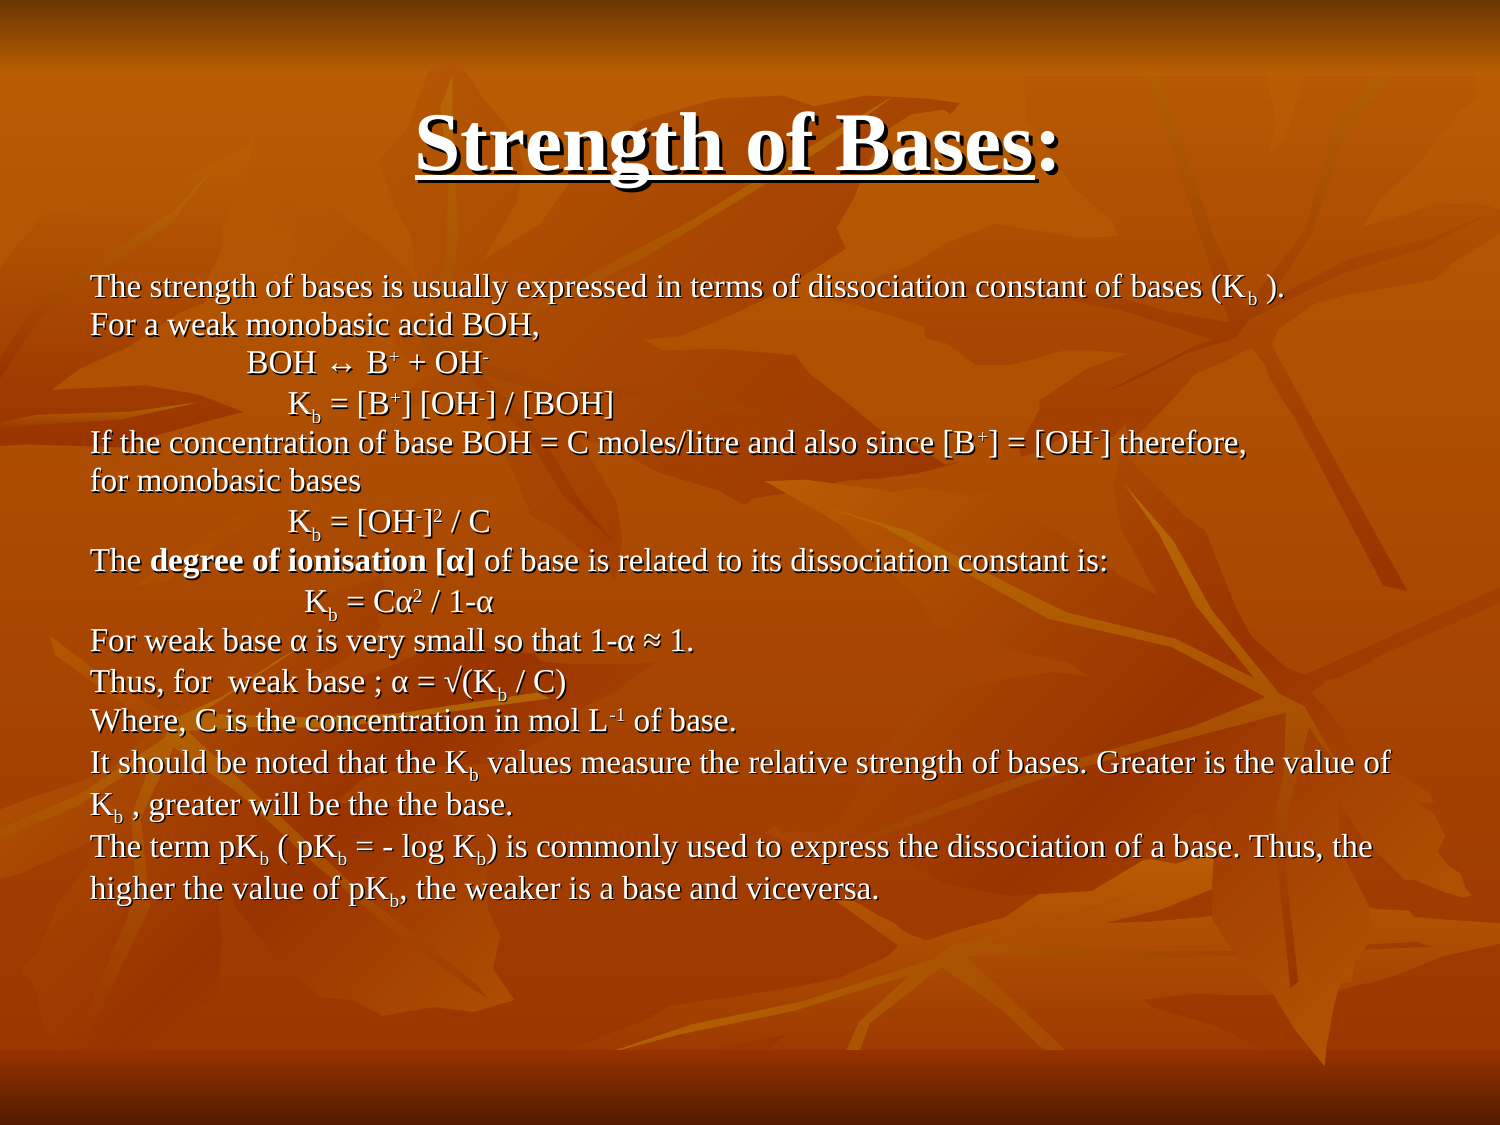

# Strength of Bases:
The strength of bases is usually expressed in terms of dissociation constant of bases (Kb ).
For a weak monobasic acid BOH,
 BOH ↔ B+ + OH-
 Kb = [B+] [OH-] / [BOH]
If the concentration of base BOH = C moles/litre and also since [B+] = [OH-] therefore,
for monobasic bases
 Kb = [OH-]2 / C
The degree of ionisation [α] of base is related to its dissociation constant is:
 Kb = Cα2 / 1-α
For weak base α is very small so that 1-α ≈ 1.
Thus, for weak base ; α = √(Kb / C)
Where, C is the concentration in mol L-1 of base.
It should be noted that the Kb values measure the relative strength of bases. Greater is the value of
Kb , greater will be the the base.
The term pKb ( pKb = - log Kb) is commonly used to express the dissociation of a base. Thus, the
higher the value of pKb, the weaker is a base and viceversa.